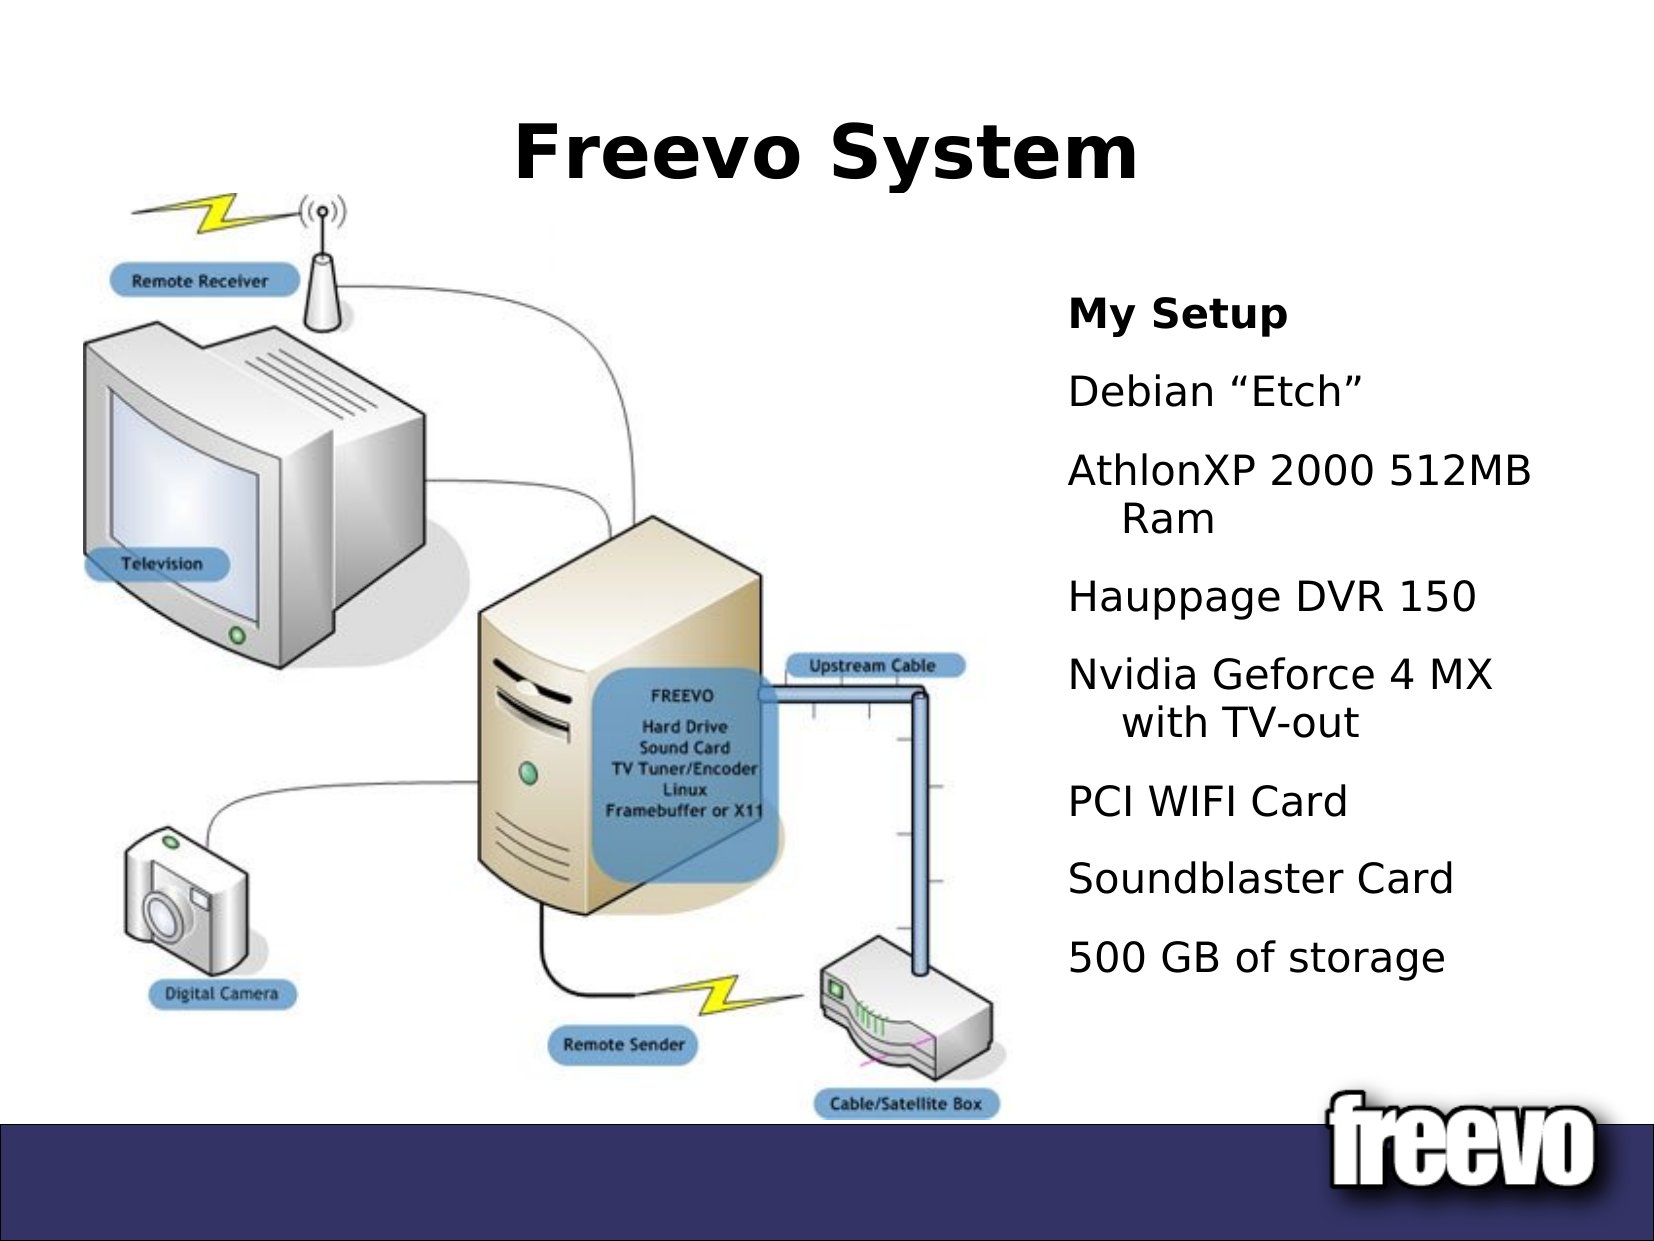

# Freevo System
My Setup
Debian “Etch”
AthlonXP 2000 512MB Ram
Hauppage DVR 150
Nvidia Geforce 4 MX with TV-out
PCI WIFI Card
Soundblaster Card
500 GB of storage